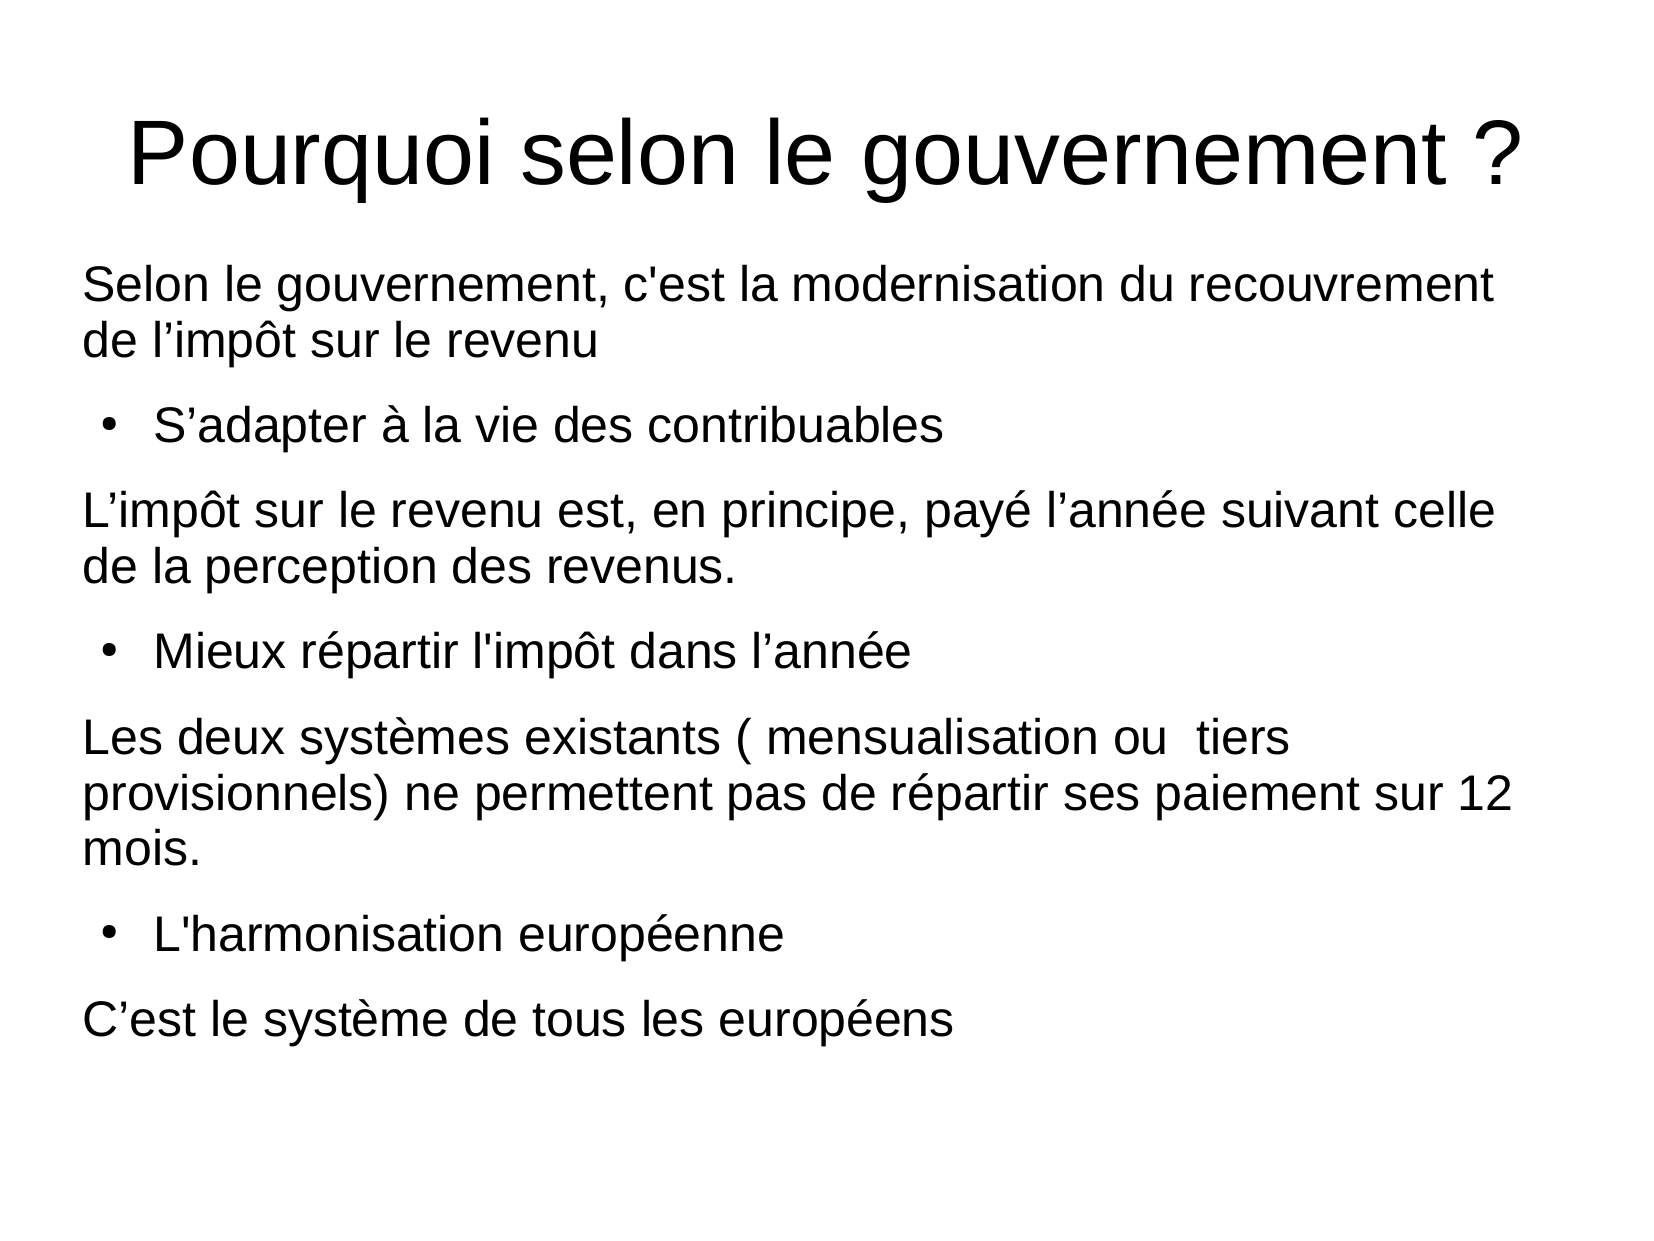

# Pourquoi selon le gouvernement ?
Selon le gouvernement, c'est la modernisation du recouvrement de l’impôt sur le revenu
S’adapter à la vie des contribuables
L’impôt sur le revenu est, en principe, payé l’année suivant celle de la perception des revenus.
Mieux répartir l'impôt dans l’année
Les deux systèmes existants ( mensualisation ou tiers provisionnels) ne permettent pas de répartir ses paiement sur 12 mois.
L'harmonisation européenne
C’est le système de tous les européens